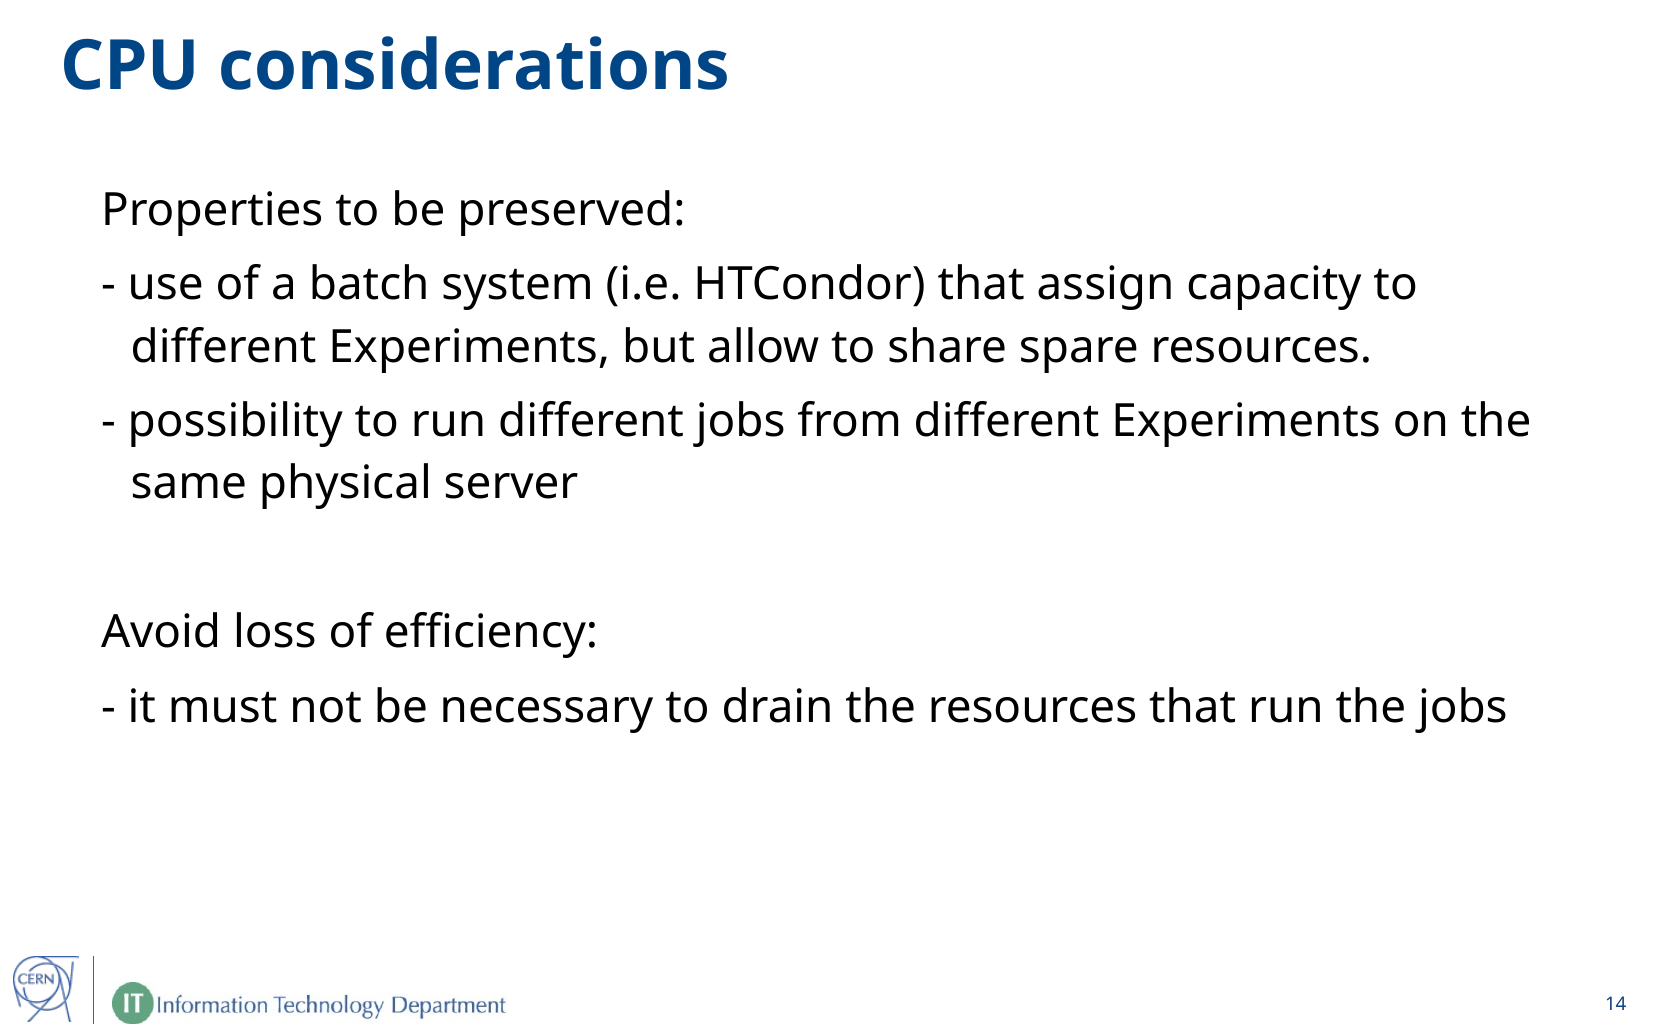

# CPU considerations
Properties to be preserved:
- use of a batch system (i.e. HTCondor) that assign capacity to different Experiments, but allow to share spare resources.
- possibility to run different jobs from different Experiments on the same physical server
Avoid loss of efficiency:
- it must not be necessary to drain the resources that run the jobs